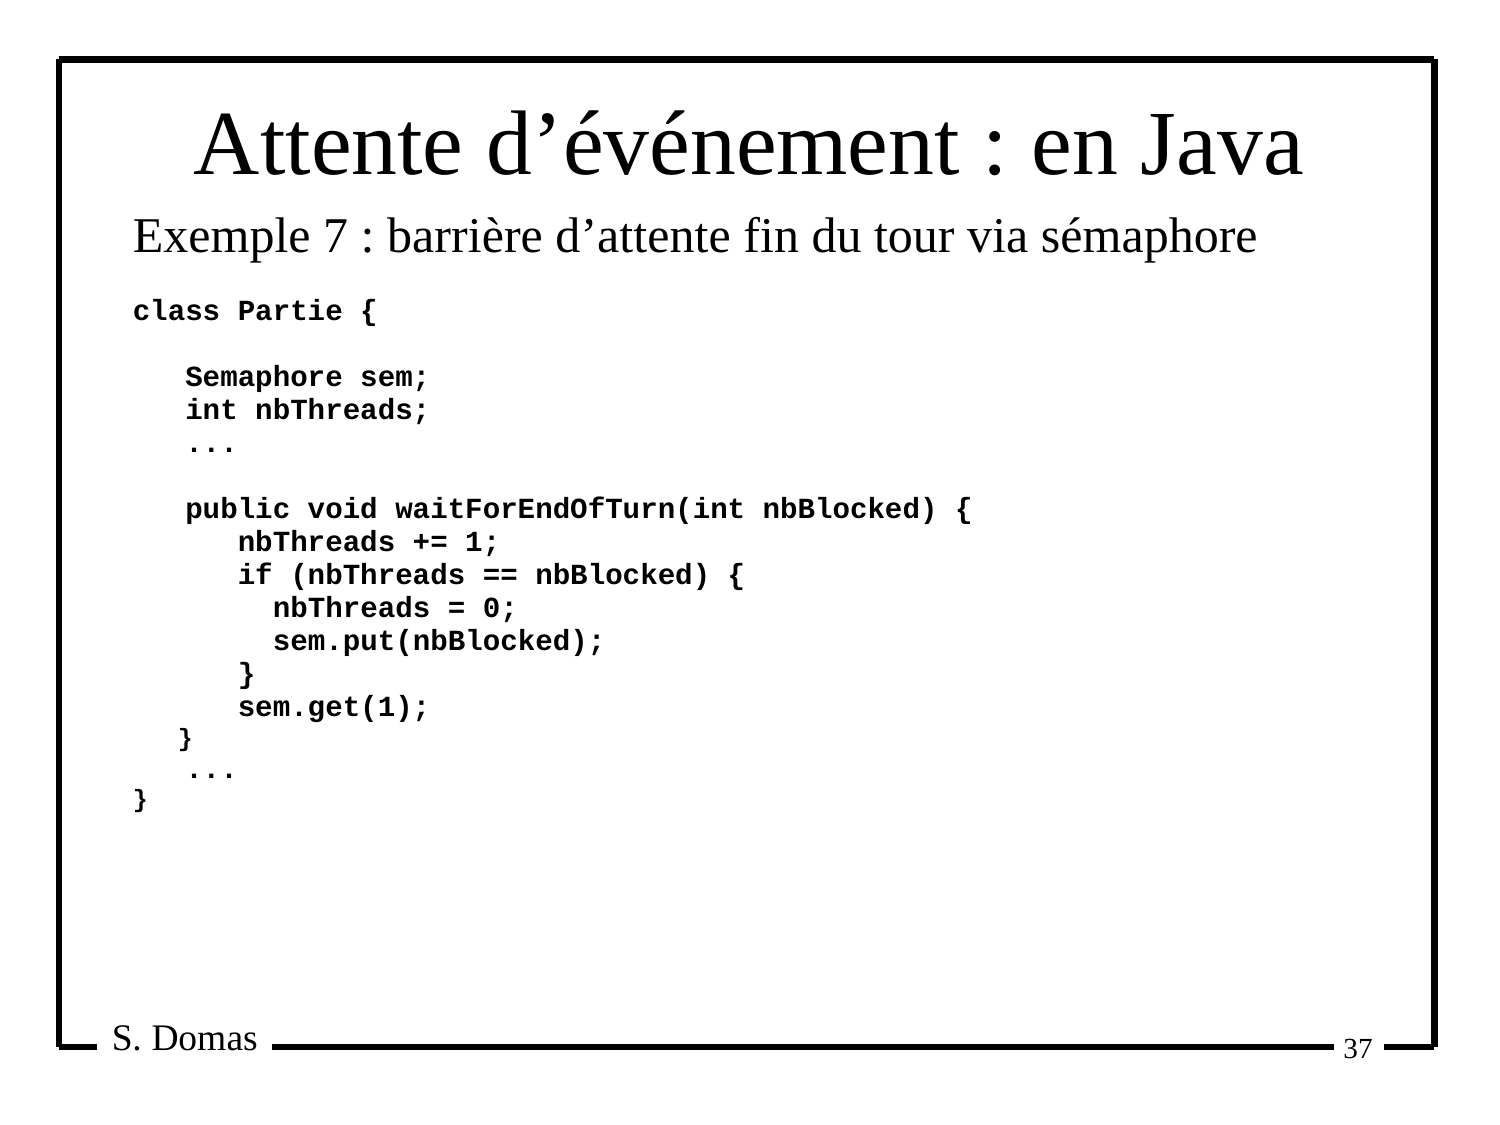

# Attente d’événement : en Java
S. Domas
Exemple 7 : barrière d’attente fin du tour via sémaphore
class Partie {
 Semaphore sem;
 int nbThreads;
 ...
 public void waitForEndOfTurn(int nbBlocked) {
 nbThreads += 1;
 if (nbThreads == nbBlocked) {
 nbThreads = 0;
 sem.put(nbBlocked);
 }
 sem.get(1);
 }
 ...
}
37